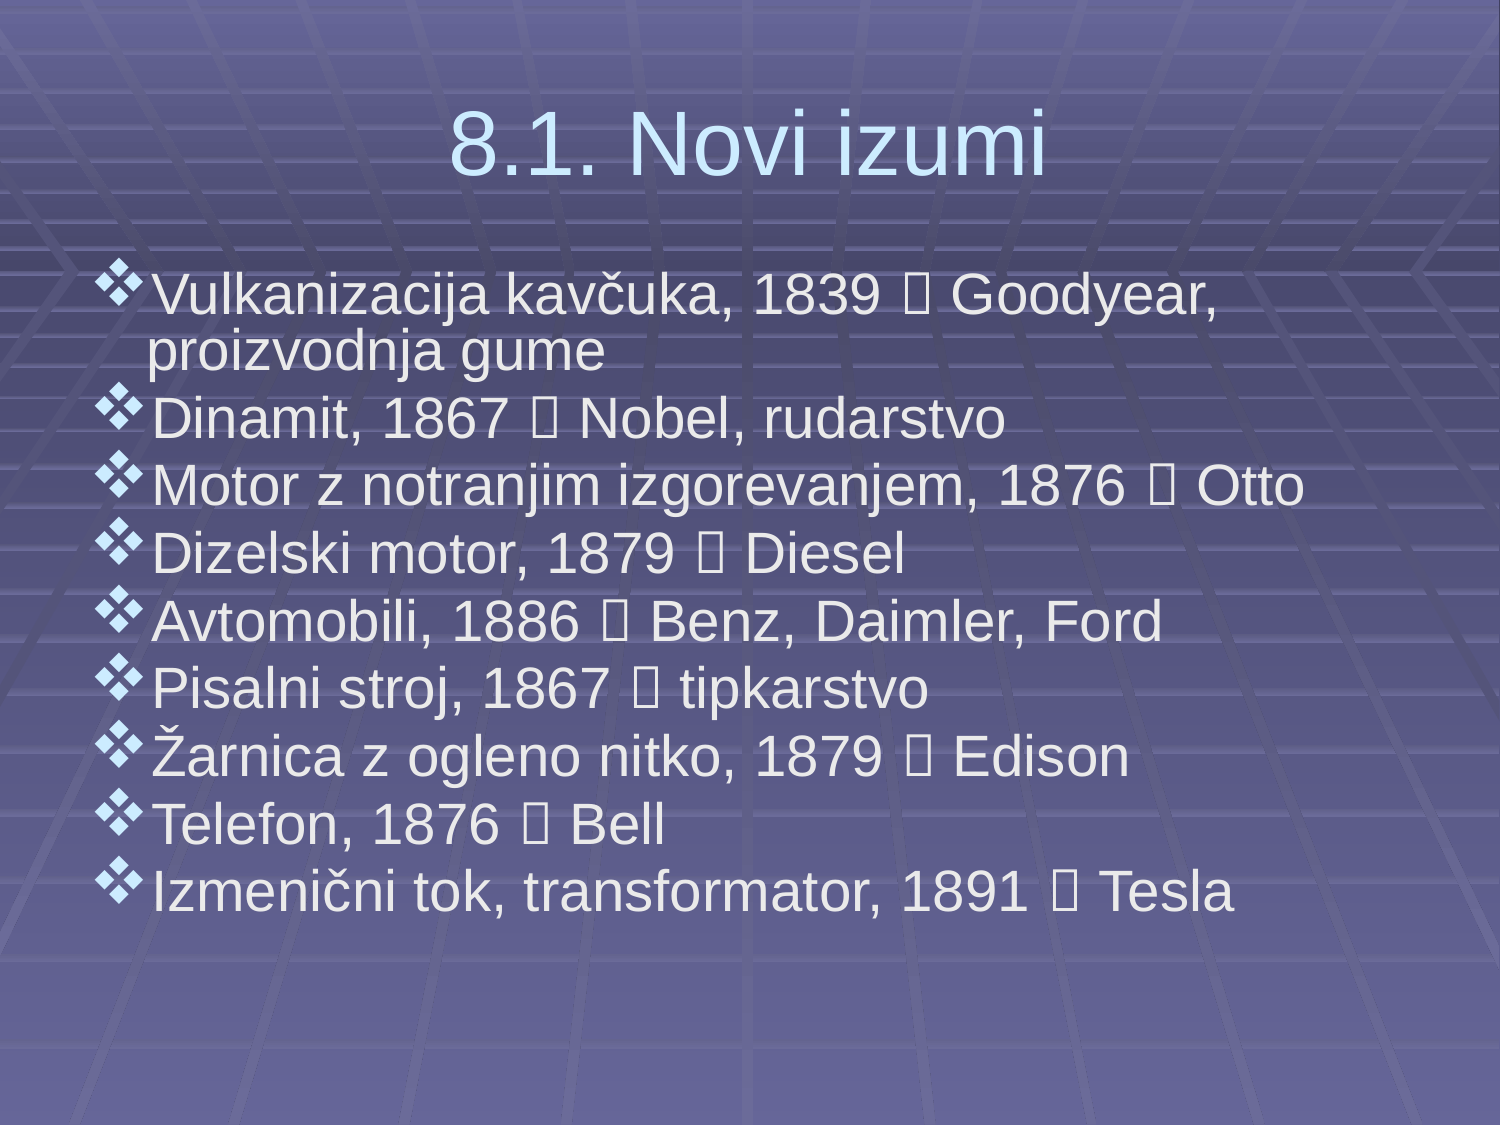

# 8.1. Novi izumi
Vulkanizacija kavčuka, 1839  Goodyear, proizvodnja gume
Dinamit, 1867  Nobel, rudarstvo
Motor z notranjim izgorevanjem, 1876  Otto
Dizelski motor, 1879  Diesel
Avtomobili, 1886  Benz, Daimler, Ford
Pisalni stroj, 1867  tipkarstvo
Žarnica z ogleno nitko, 1879  Edison
Telefon, 1876  Bell
Izmenični tok, transformator, 1891  Tesla